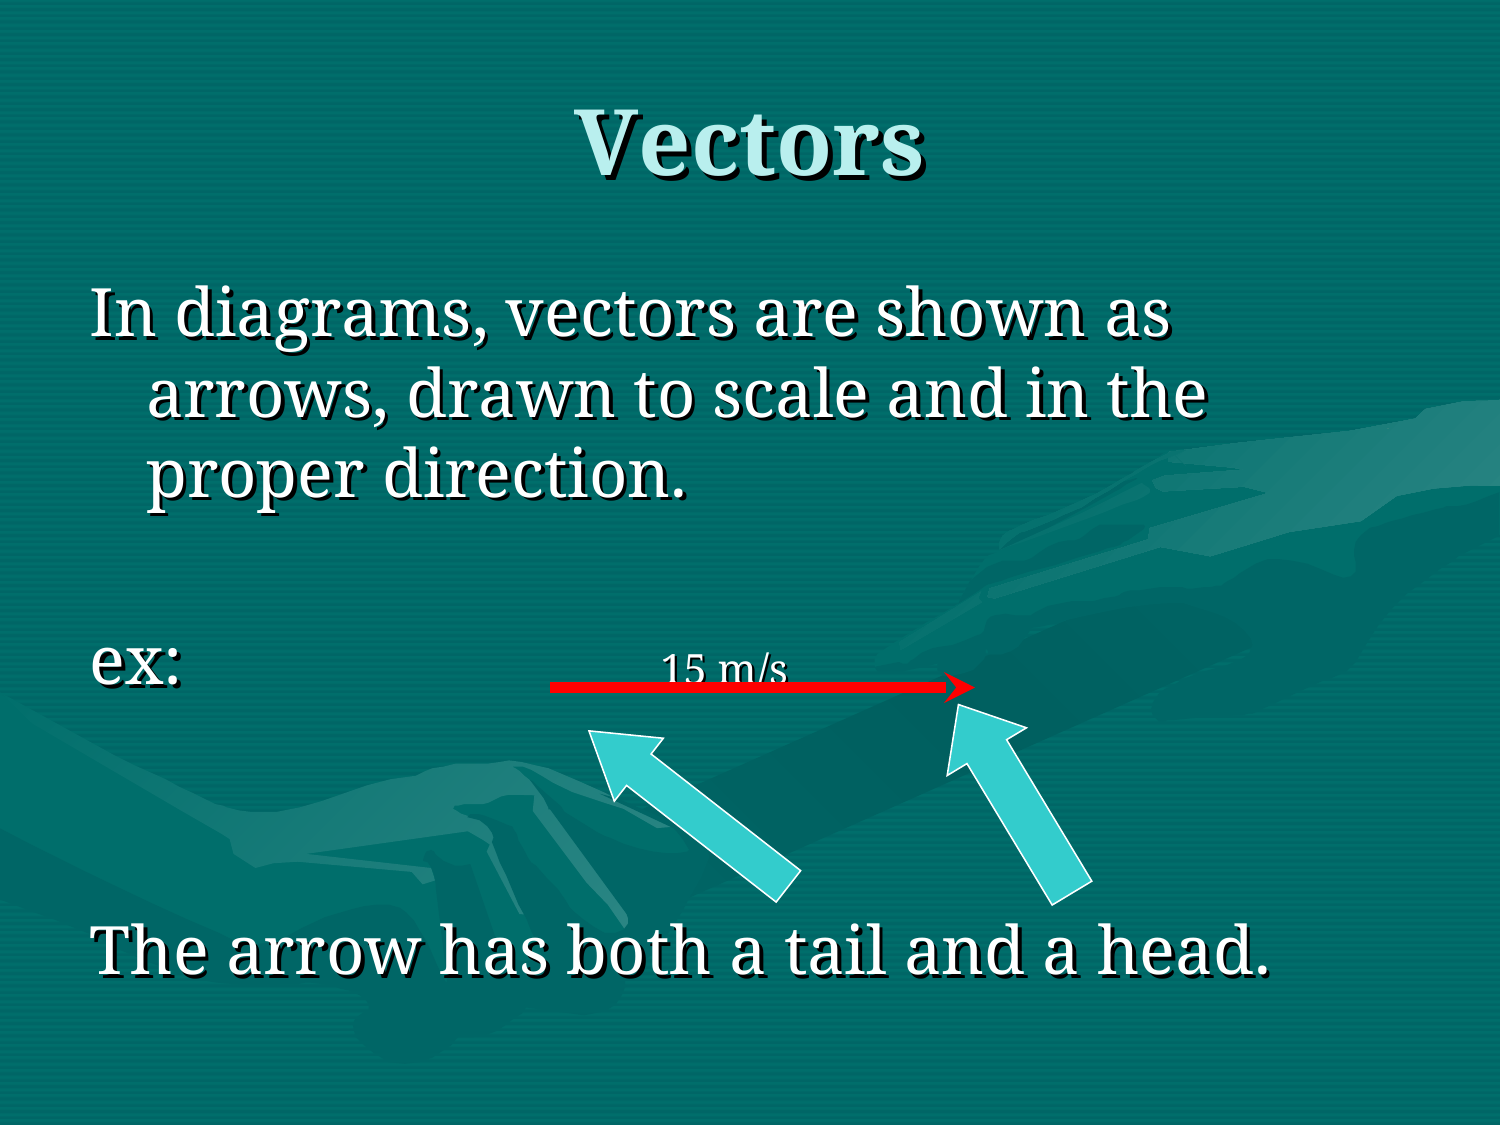

# Vectors
In diagrams, vectors are shown as arrows, drawn to scale and in the proper direction.
ex: 			 15 m/s
The arrow has both a tail and a head.